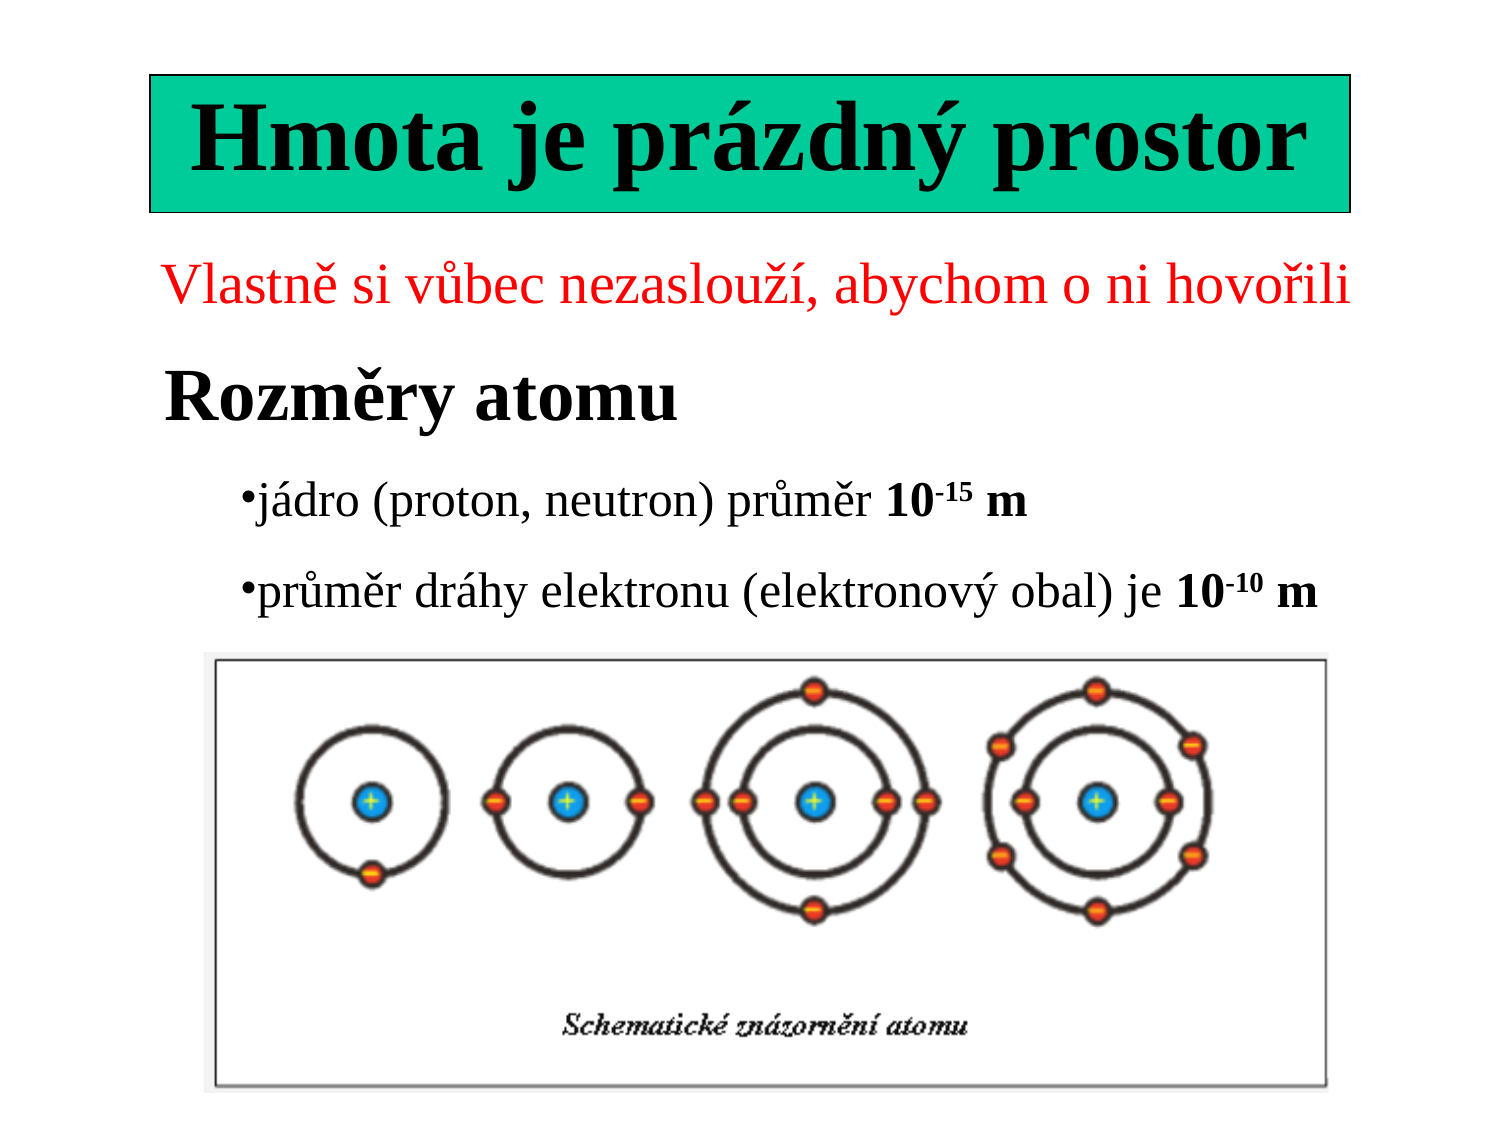

Hmota je prázdný prostor
Vlastně si vůbec nezaslouží, abychom o ni hovořili
Rozměry atomu
jádro (proton, neutron) průměr 10-15 m
průměr dráhy elektronu (elektronový obal) je 10-10 m